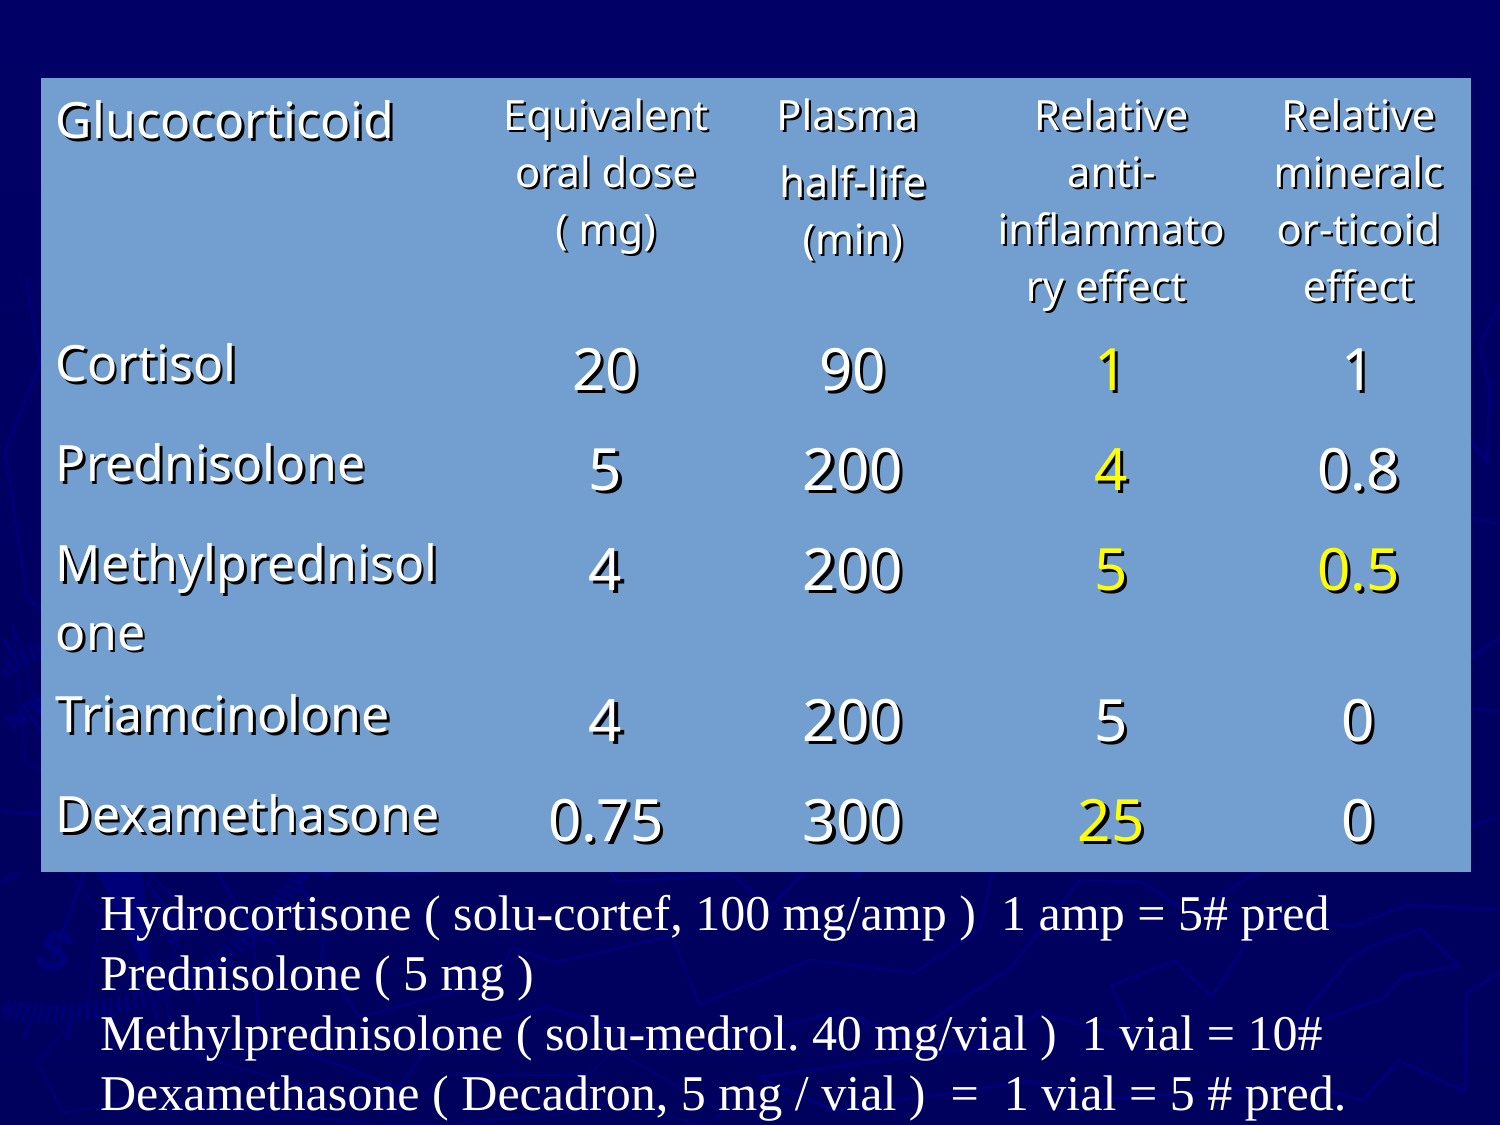

| Glucocorticoid | Equivalent oral dose ( mg) | Plasma half-life (min) | Relative anti-inflammatory effect | Relative mineralcor-ticoid effect |
| --- | --- | --- | --- | --- |
| Cortisol | 20 | 90 | 1 | 1 |
| Prednisolone | 5 | 200 | 4 | 0.8 |
| Methylprednisolone | 4 | 200 | 5 | 0.5 |
| Triamcinolone | 4 | 200 | 5 | 0 |
| Dexamethasone | 0.75 | 300 | 25 | 0 |
Hydrocortisone ( solu-cortef, 100 mg/amp ) 1 amp = 5# pred
Prednisolone ( 5 mg )
Methylprednisolone ( solu-medrol. 40 mg/vial ) 1 vial = 10#
Dexamethasone ( Decadron, 5 mg / vial ) = 1 vial = 5 # pred.